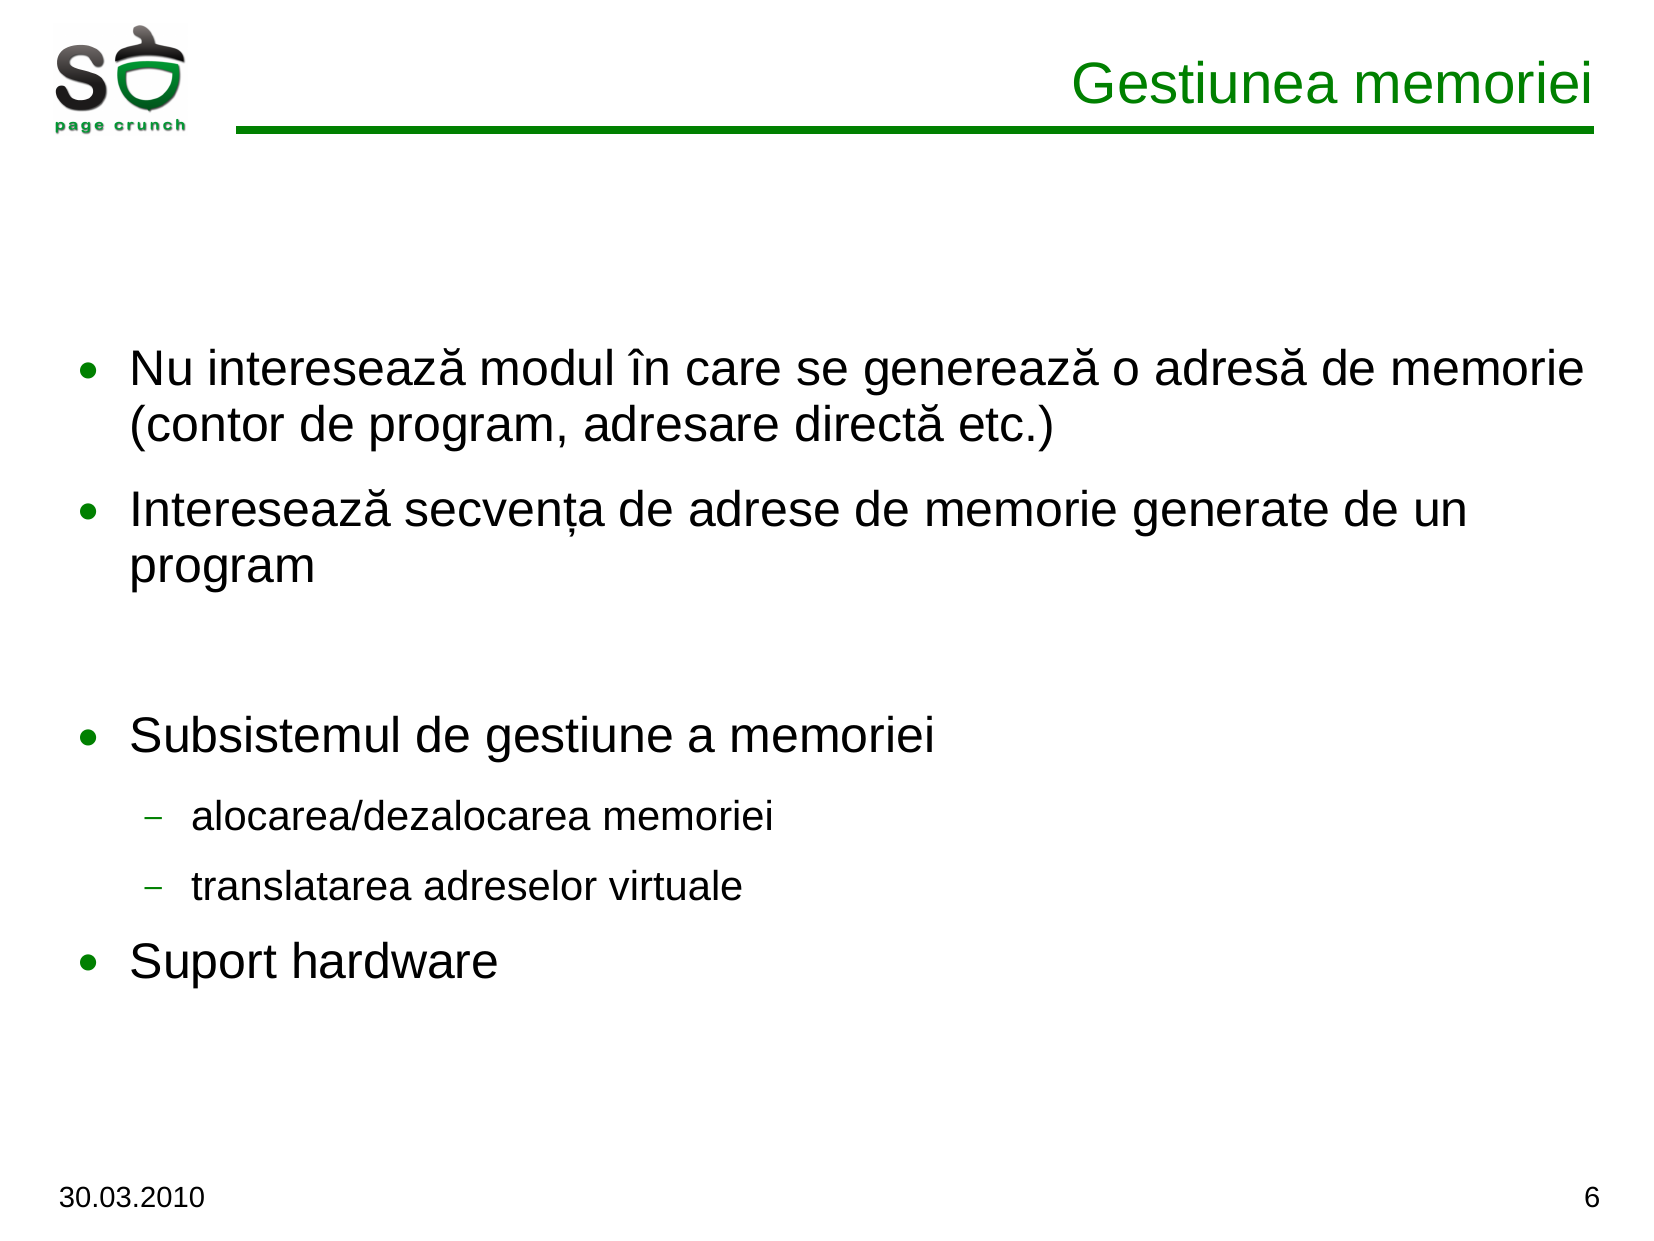

# Gestiunea memoriei
Nu interesează modul în care se generează o adresă de memorie (contor de program, adresare directă etc.)
Interesează secvența de adrese de memorie generate de un program
Subsistemul de gestiune a memoriei
alocarea/dezalocarea memoriei
translatarea adreselor virtuale
Suport hardware
30.03.2010
6